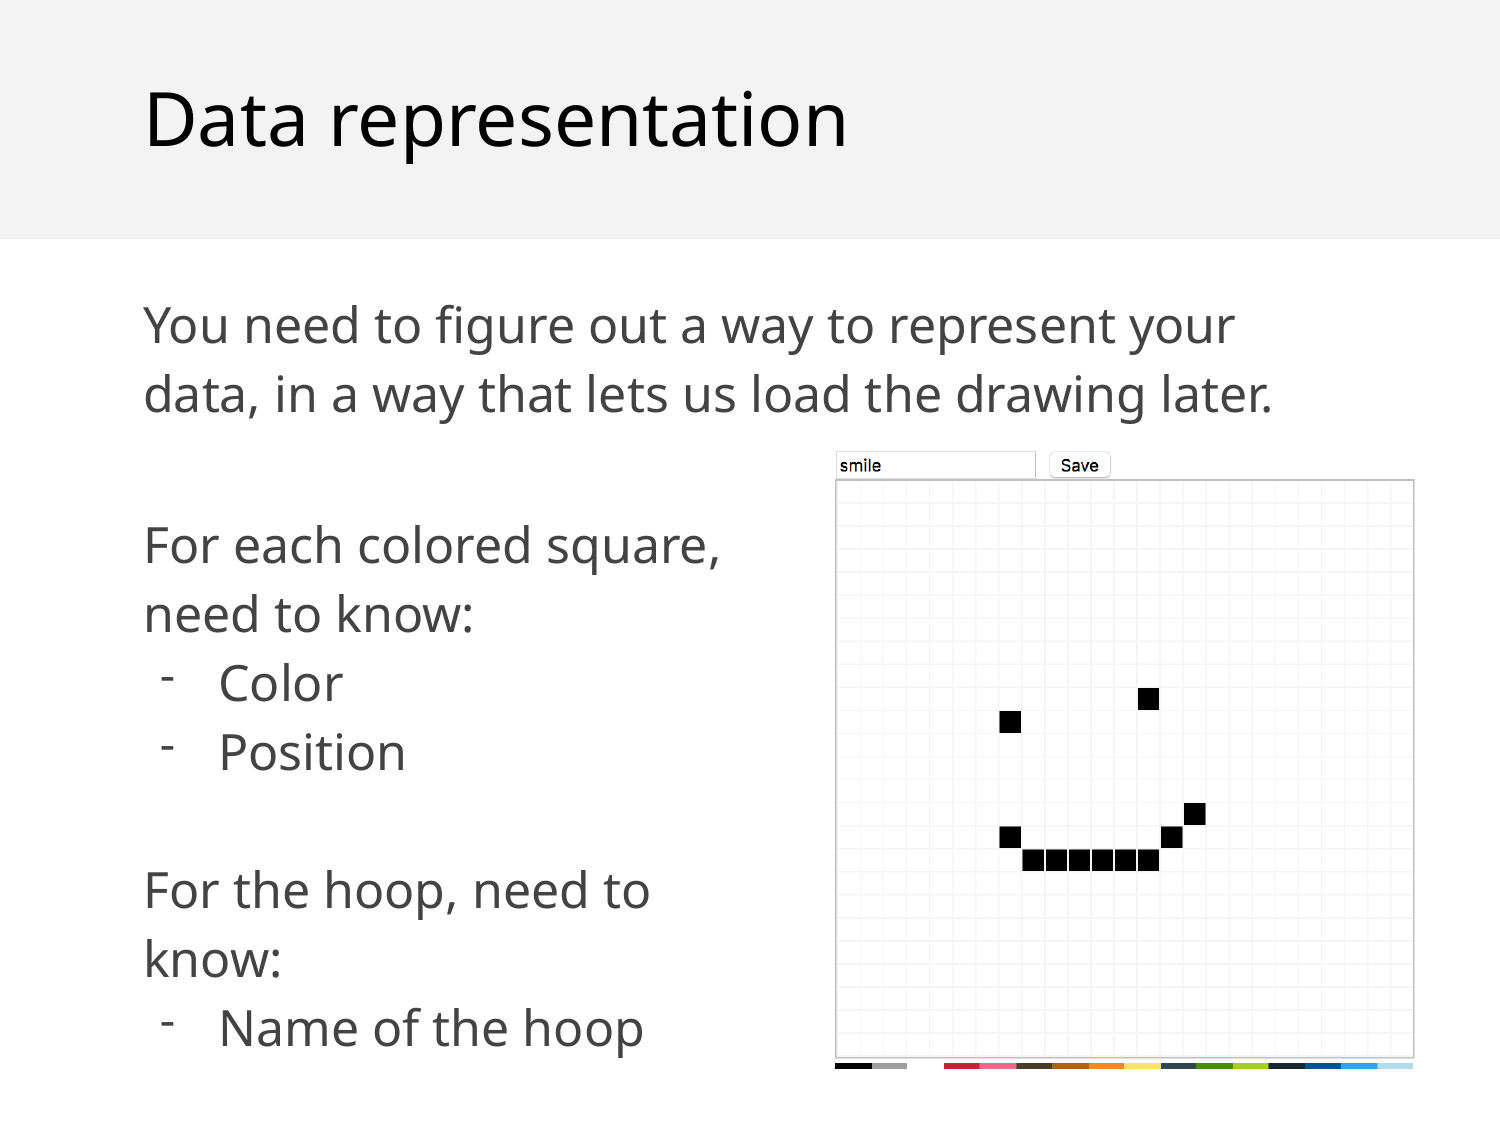

# Data representation
You need to figure out a way to represent your data, in a way that lets us load the drawing later.
For each colored square, need to know:
Color
Position
For the hoop, need to know:
Name of the hoop